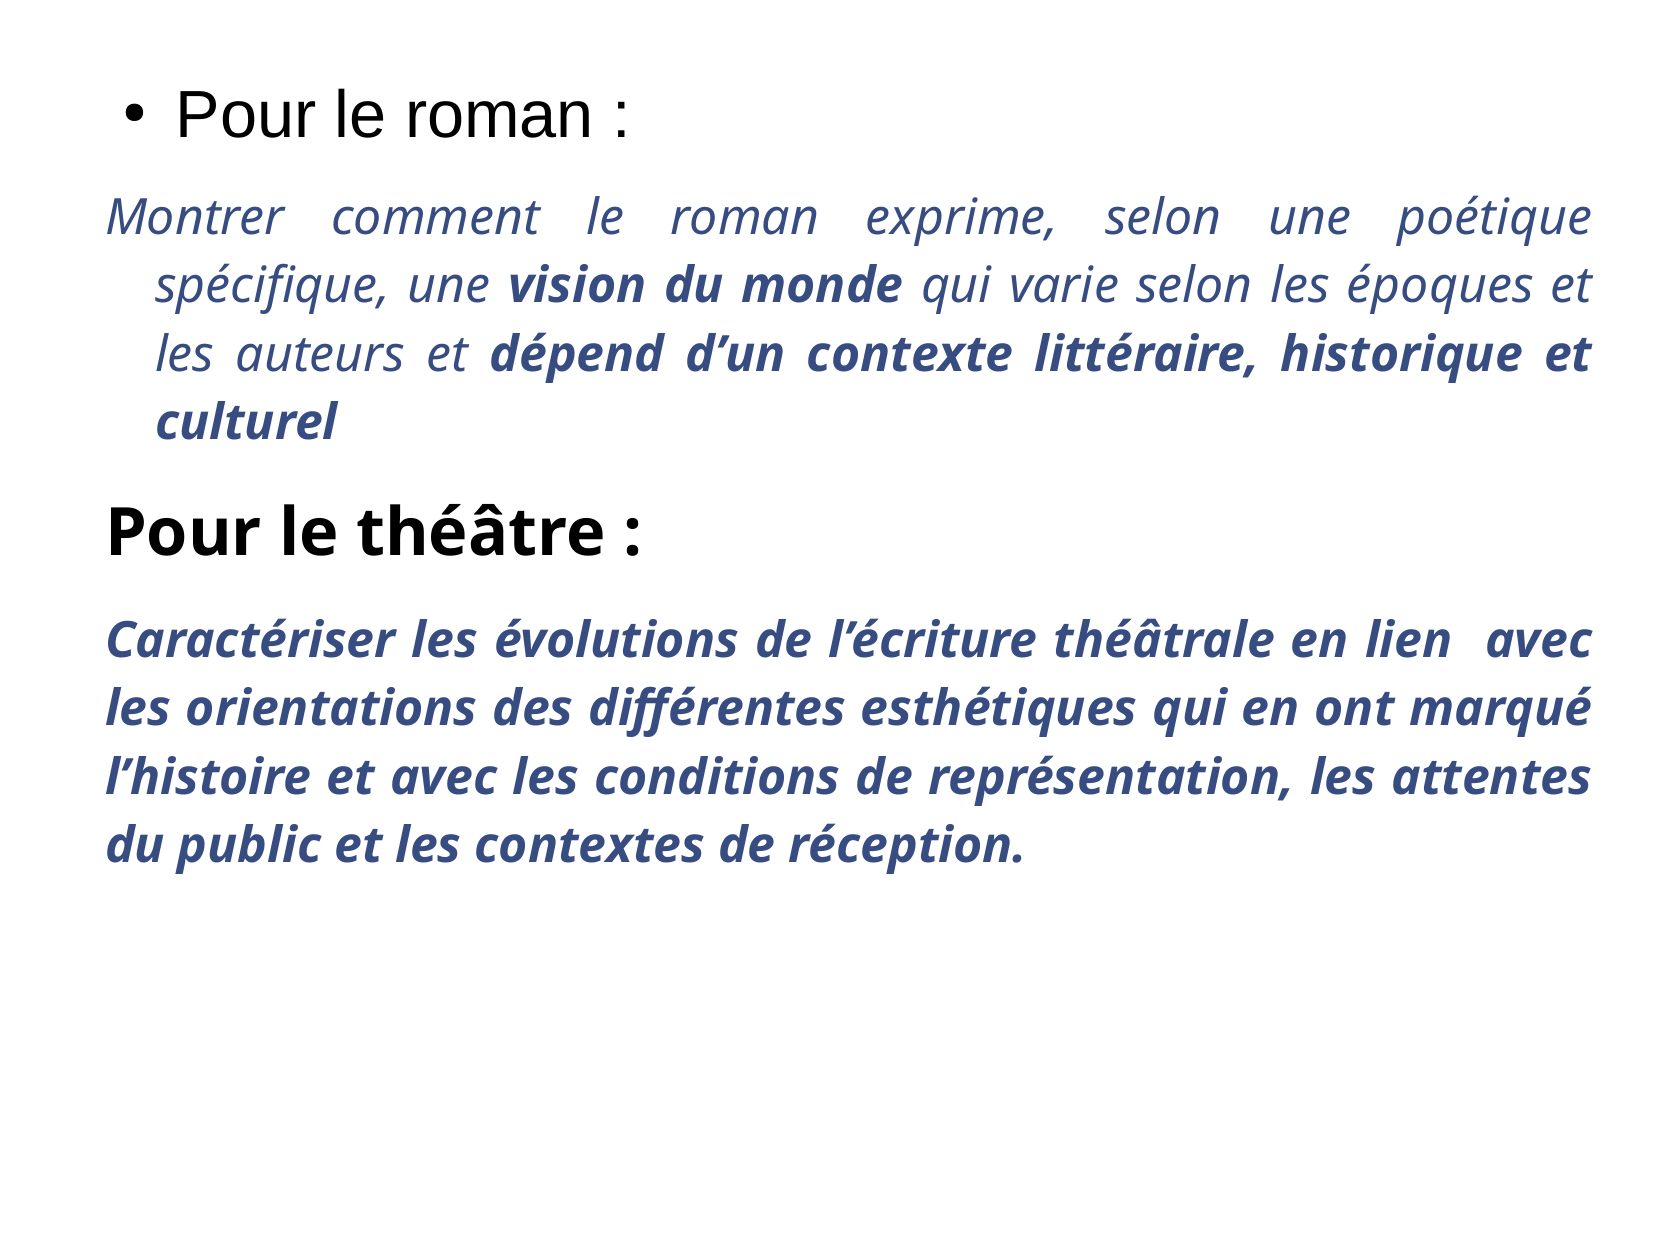

# Pour le roman :
Montrer comment le roman exprime, selon une poétique spécifique, une vision du monde qui varie selon les époques et les auteurs et dépend d’un contexte littéraire, historique et culturel
Pour le théâtre :
Caractériser les évolutions de l’écriture théâtrale en lien avec les orientations des différentes esthétiques qui en ont marqué l’histoire et avec les conditions de représentation, les attentes du public et les contextes de réception.